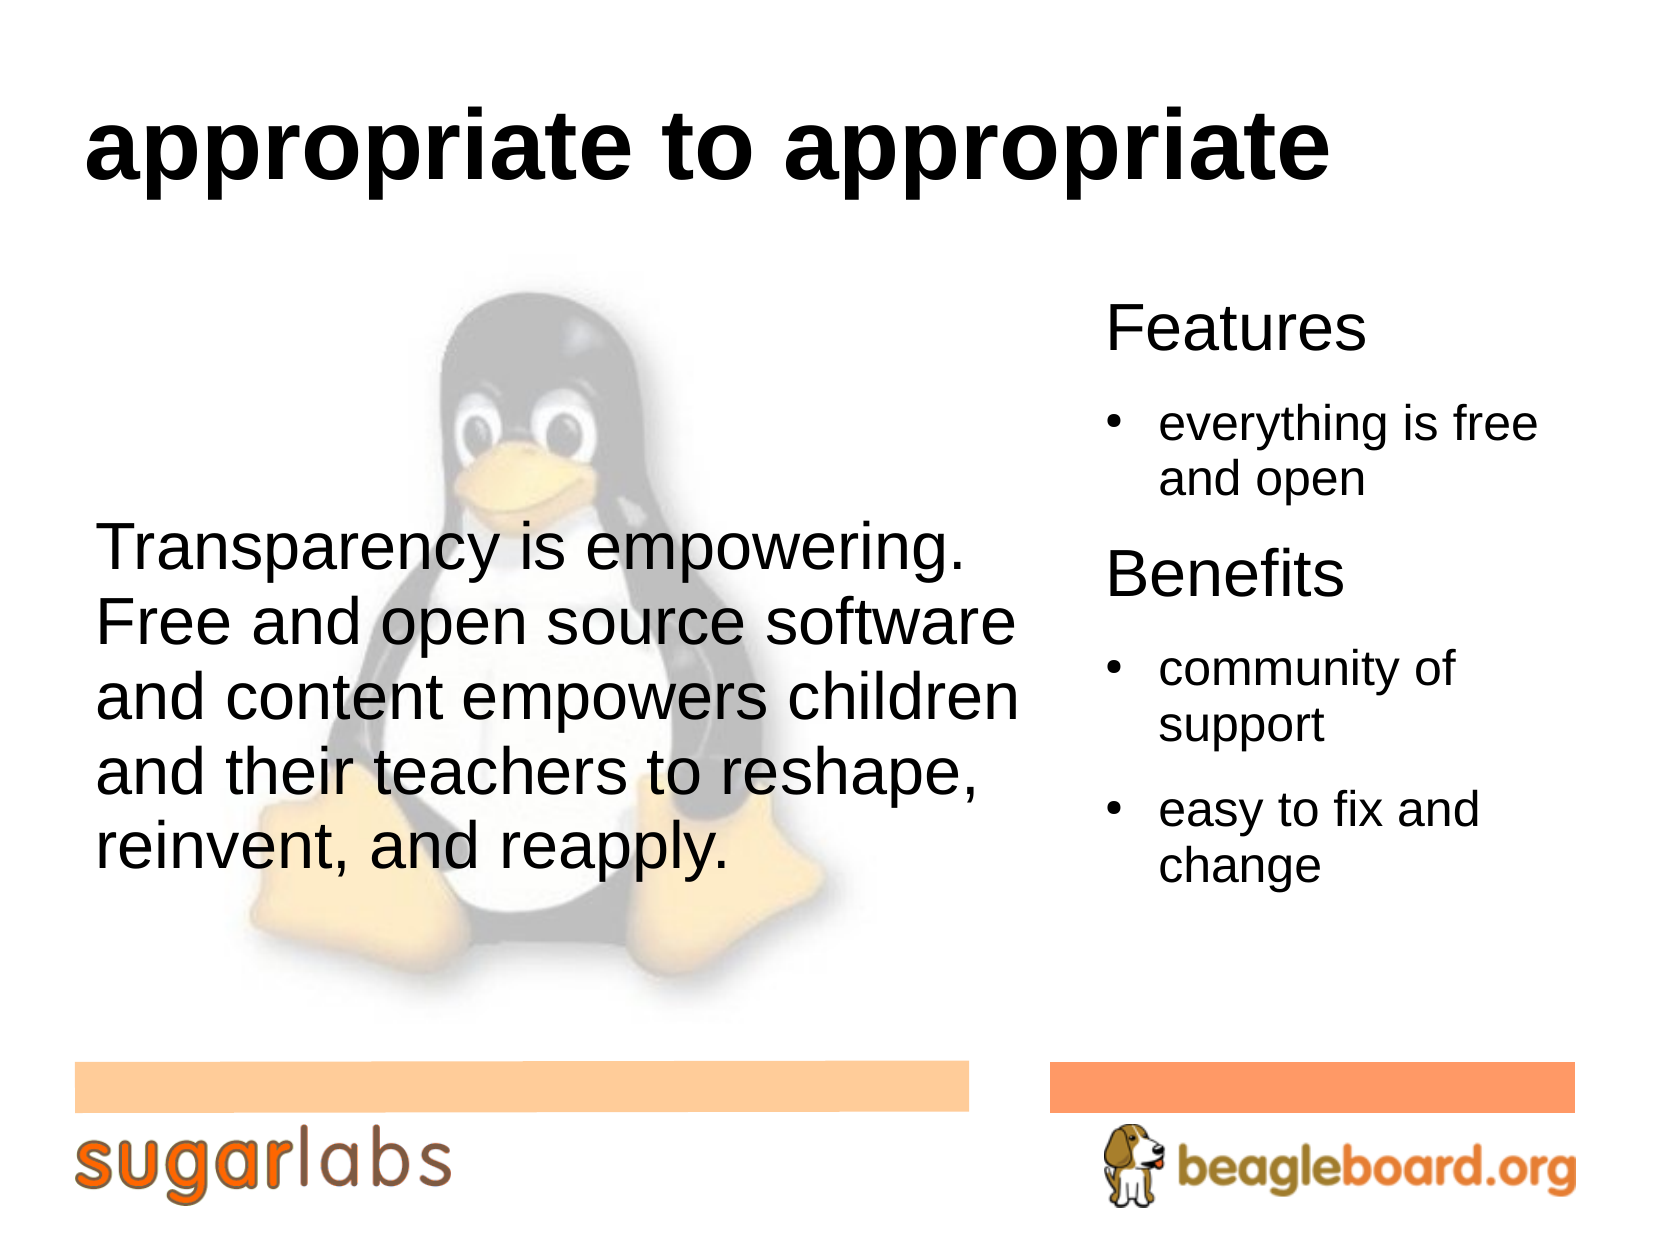

appropriate to appropriate
Features
everything is free and open
Benefits
community of support
easy to fix and change
# Transparency is empowering. Free and open source software and content empowers children and their teachers to reshape, reinvent, and reapply.